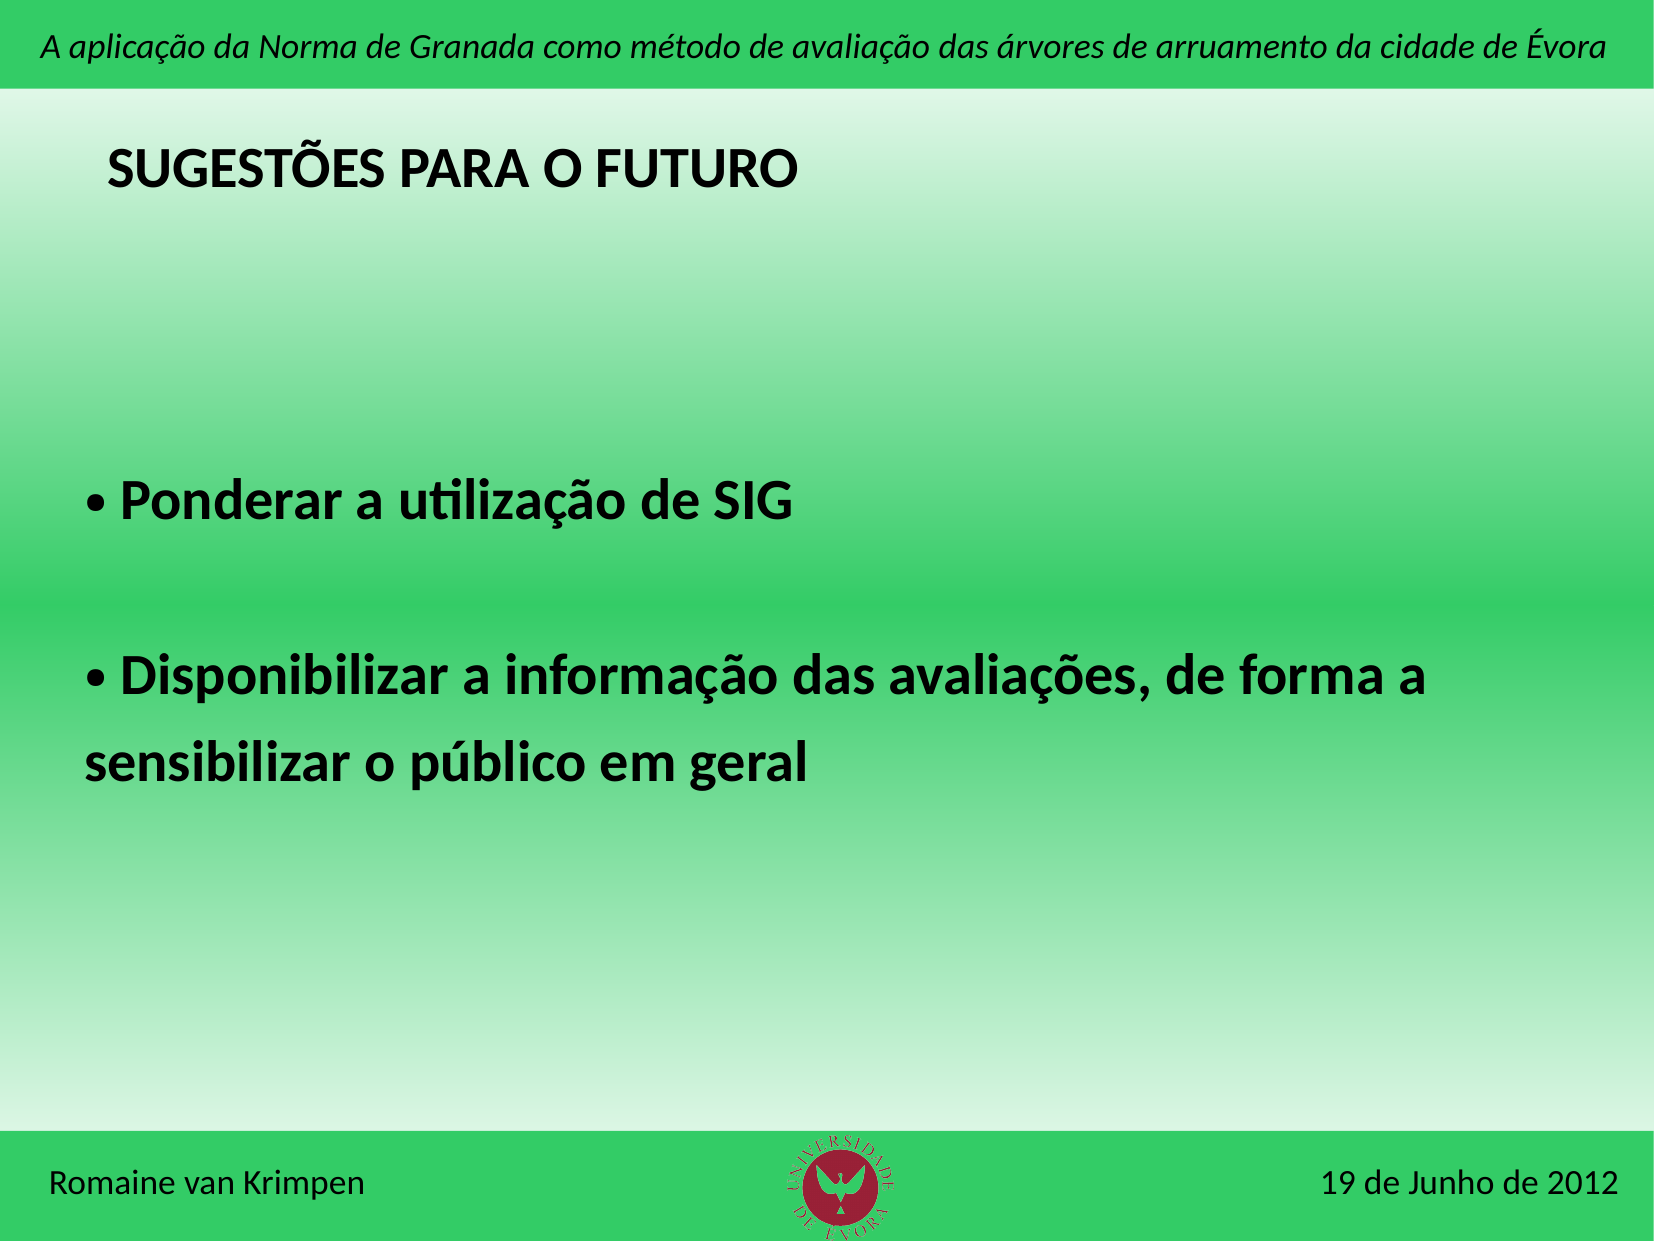

SUGESTÕES PARA O FUTURO
 Ponderar a utilização de SIG
 Disponibilizar a informação das avaliações, de forma a 		sensibilizar o público em geral